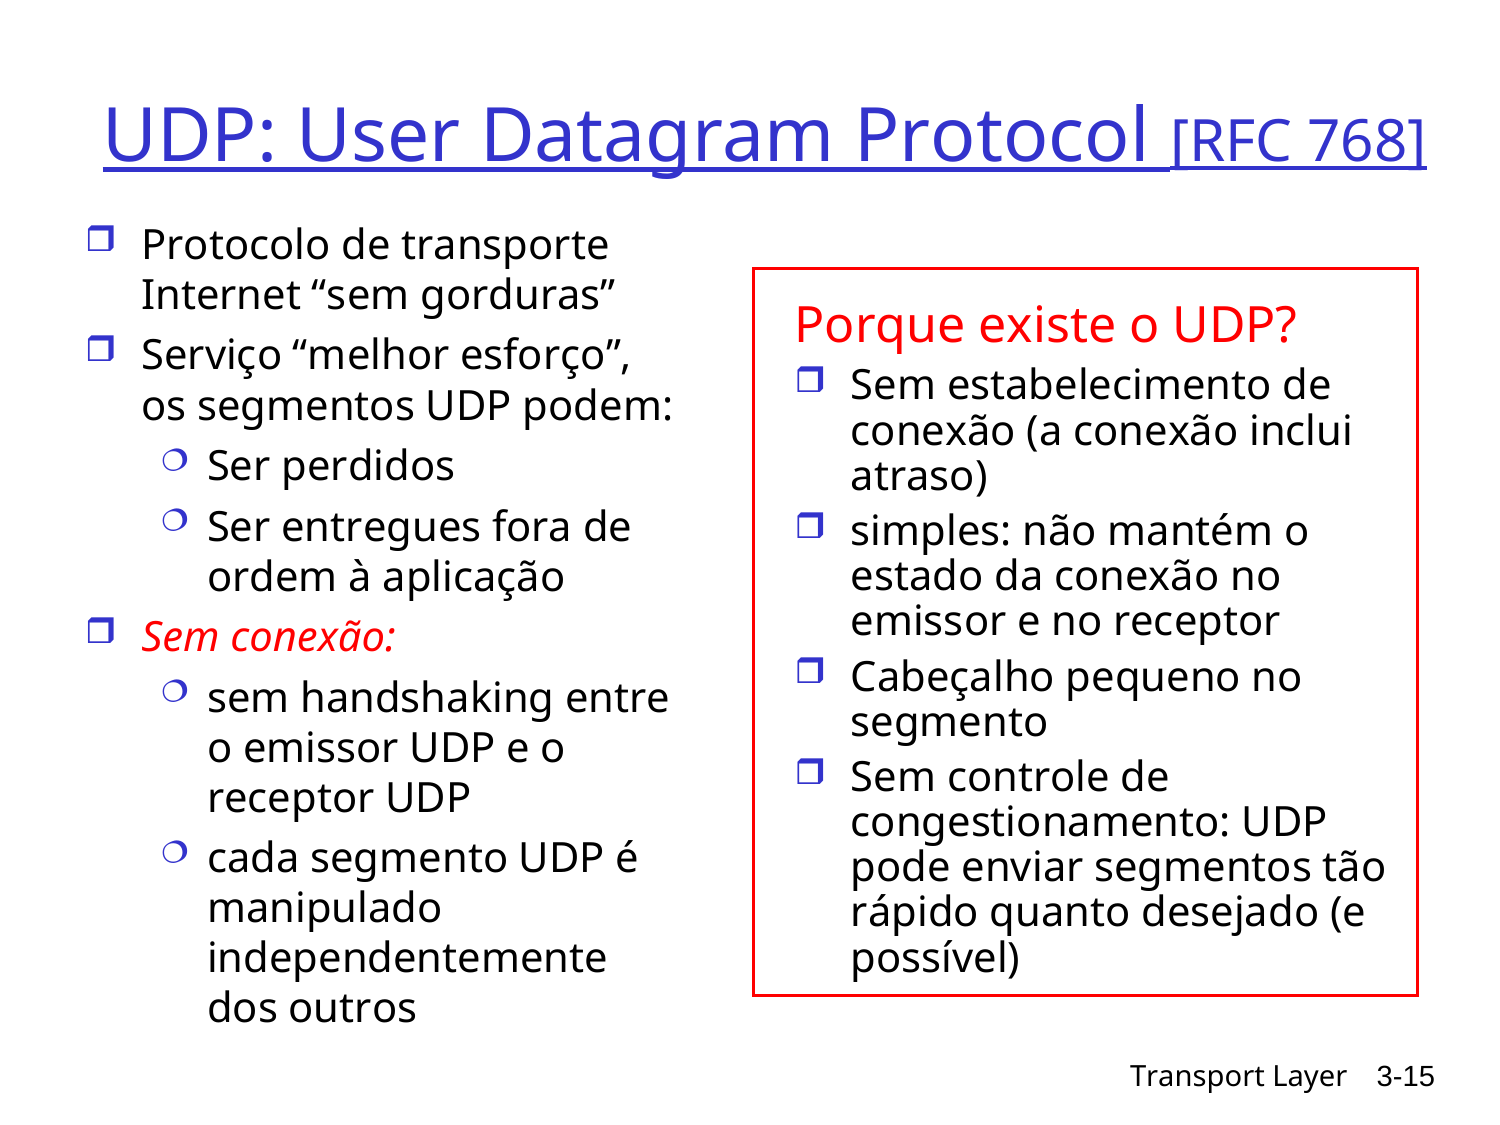

# UDP: User Datagram Protocol [RFC 768]
Protocolo de transporte Internet “sem gorduras”
Serviço “melhor esforço”, os segmentos UDP podem:
Ser perdidos
Ser entregues fora de ordem à aplicação
Sem conexão:
sem handshaking entre o emissor UDP e o receptor UDP
cada segmento UDP é manipulado independentemente dos outros
Porque existe o UDP?
Sem estabelecimento de conexão (a conexão inclui atraso)
simples: não mantém o estado da conexão no emissor e no receptor
Cabeçalho pequeno no segmento
Sem controle de congestionamento: UDP pode enviar segmentos tão rápido quanto desejado (e possível)
Transport Layer